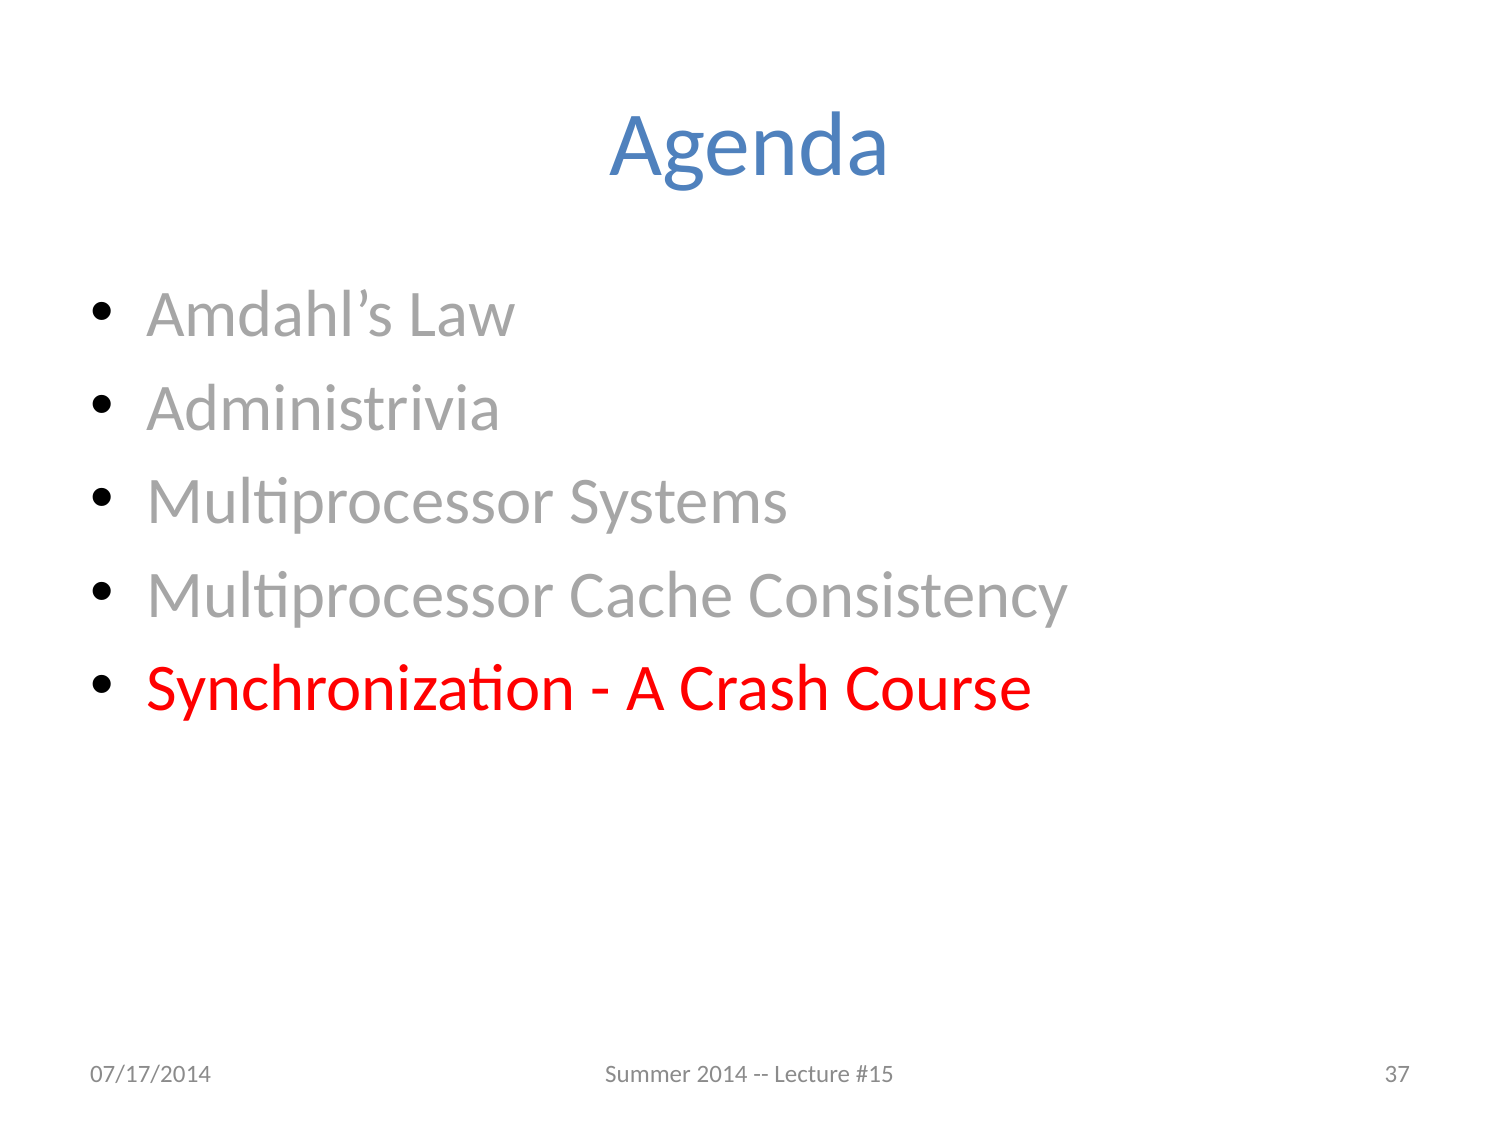

# Agenda
Amdahl’s Law
Administrivia
Multiprocessor Systems
Multiprocessor Cache Consistency
Synchronization - A Crash Course
07/17/2014
Summer 2014 -- Lecture #15